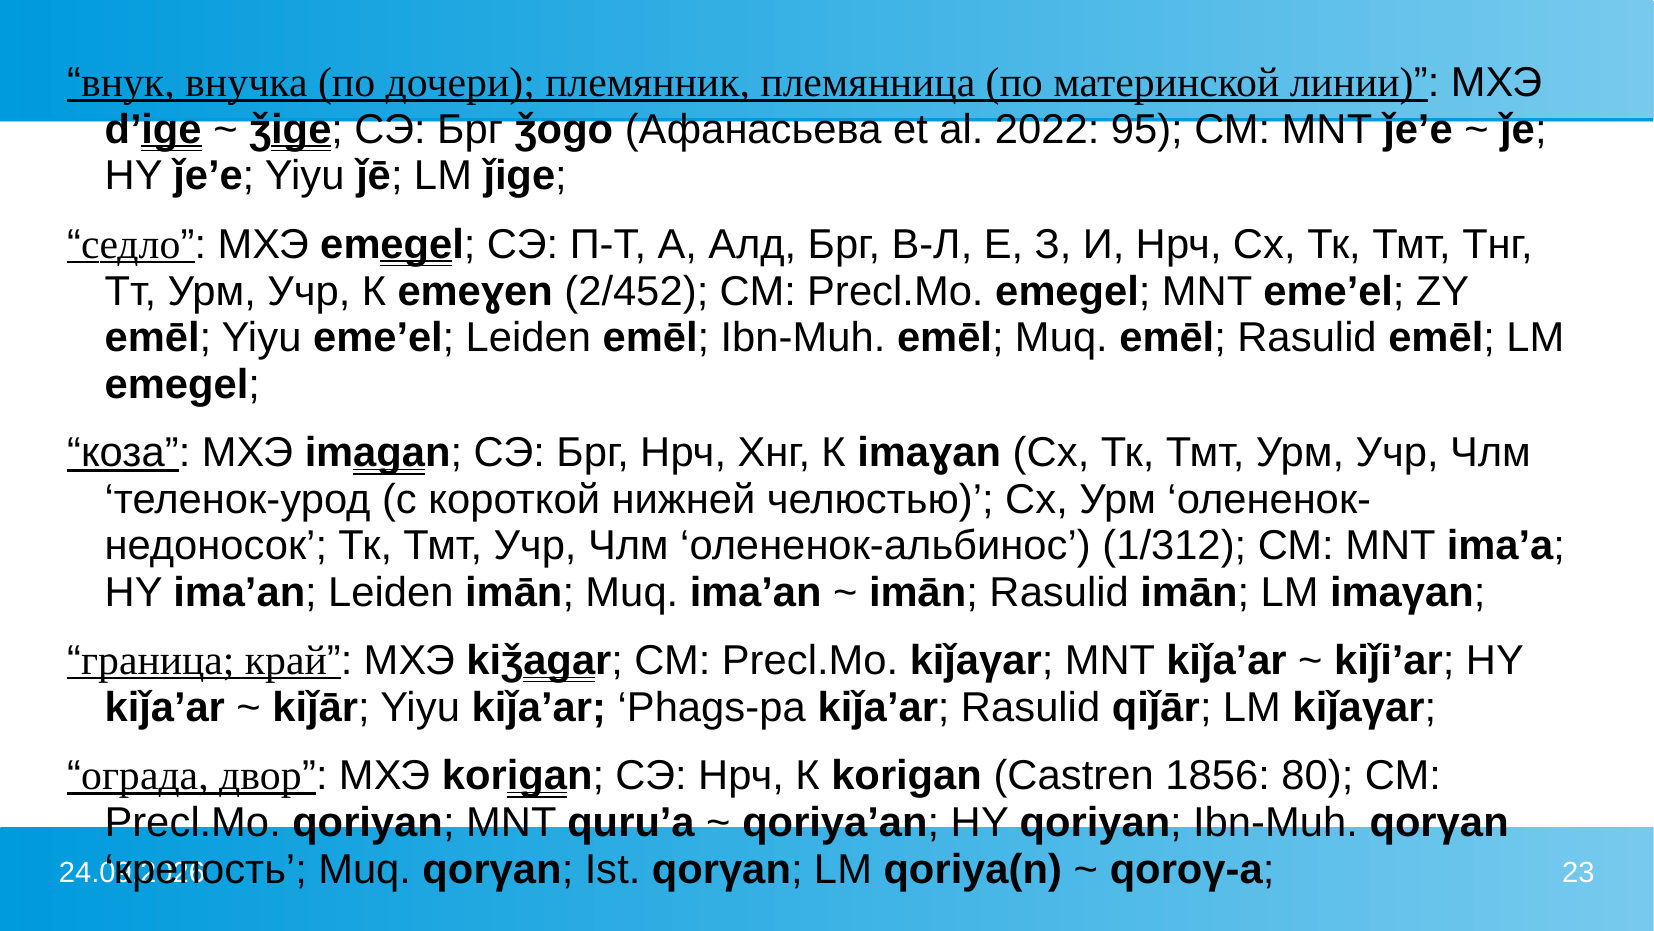

# “внук, внучка (по дочери); племянник, племянница (по материнской линии)”: МХЭ d’ige ~ ǯige; СЭ: Брг ǯogo (Афанасьева et al. 2022: 95); СМ: MNT ǰe’e ~ ǰe; HY ǰe’e; Yiyu ǰē; LM ǰige;
“седло”: МХЭ emegel; СЭ: П-Т, А, Алд, Брг, В-Л, Е, З, И, Нрч, Сх, Тк, Тмт, Тнг, Тт, Урм, Учр, К emeɣen (2/452); СМ: Precl.Mo. emegel; MNT eme’el; ZY emēl; Yiyu eme’el; Leiden emēl; Ibn-Muh. emēl; Muq. emēl; Rasulid emēl; LM emegel;
“коза”: МХЭ imagan; СЭ: Брг, Нрч, Хнг, К imaɣan (Сх, Тк, Тмт, Урм, Учр, Члм ‘теленок-урод (с короткой нижней челюстью)’; Сх, Урм ‘олененок-недоносок’; Тк, Тмт, Учр, Члм ‘олененок-альбинос’) (1/312); СМ: MNT ima’a; HY ima’an; Leiden imān; Muq. ima’an ~ imān; Rasulid imān; LM imaγan;
“граница; край”: МХЭ kiǯagar; СМ: Precl.Mo. kiǰaγar; MNT kiǰa’ar ~ kiǰi’ar; HY kiǰa’ar ~ kiǰār; Yiyu kiǰa’ar; ‘Phags-pa kiǰa’ar; Rasulid qiǰār; LM kiǰaγar;
“ограда, двор”: МХЭ korigan; СЭ: Нрч, К korigan (Castren 1856: 80); СМ: Precl.Mo. qoriyan; MNT quru’a ~ qoriya’an; HY qoriyan; Ibn-Muh. qorγan ‘крепость’; Muq. qorγan; Ist. qorγan; LM qoriya(n) ~ qoroγ-a;
23